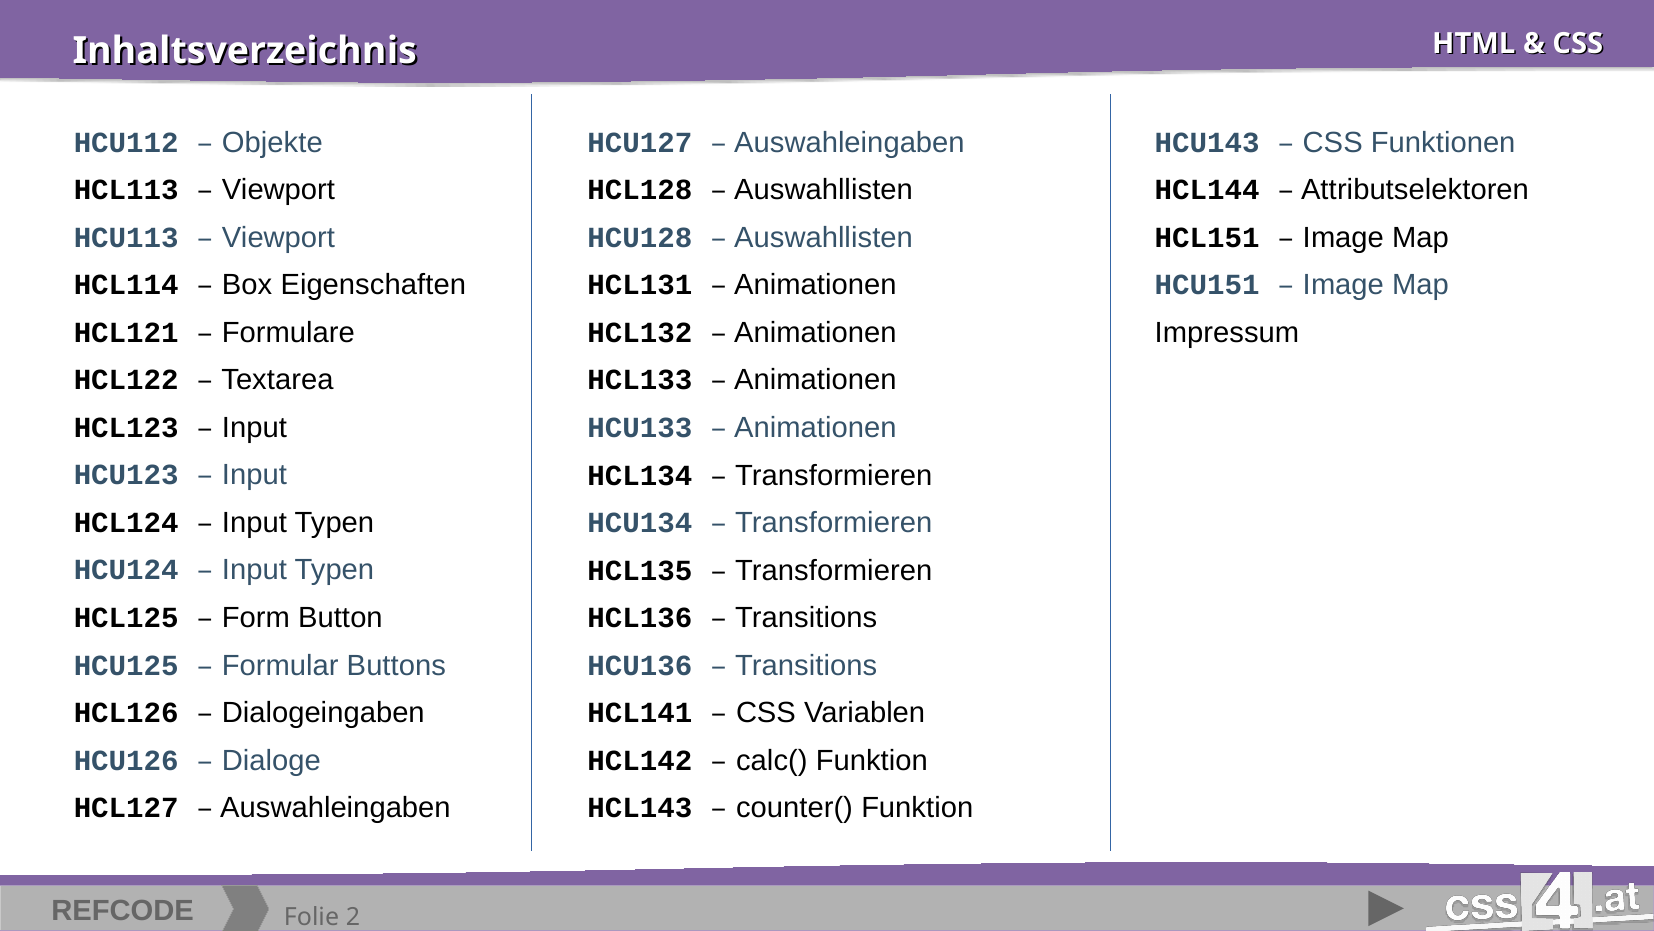

HTML & CSS
Inhaltsverzeichnis
HCU112 – Objekte
HCU127 – Auswahleingaben
HCU143 – CSS Funktionen
HCL113 – Viewport
HCL128 – Auswahllisten
HCL144 – Attributselektoren
HCU113 – Viewport
HCU128 – Auswahllisten
HCL151 – Image Map
HCU151 – Image Map
HCL114 – Box Eigenschaften
HCL131 – Animationen
HCL121 – Formulare
HCL132 – Animationen
Impressum
HCL122 – Textarea
HCL133 – Animationen
HCL123 – Input
HCU133 – Animationen
HCU123 – Input
HCL134 – Transformieren
HCL124 – Input Typen
HCU134 – Transformieren
HCU124 – Input Typen
HCL135 – Transformieren
HCL125 – Form Button
HCL136 – Transitions
HCU125 – Formular Buttons
HCU136 – Transitions
HCL126 – Dialogeingaben
HCL141 – CSS Variablen
HCU126 – Dialoge
HCL142 – calc() Funktion
HCL127 – Auswahleingaben
HCL143 – counter() Funktion
REFCODE
Folie